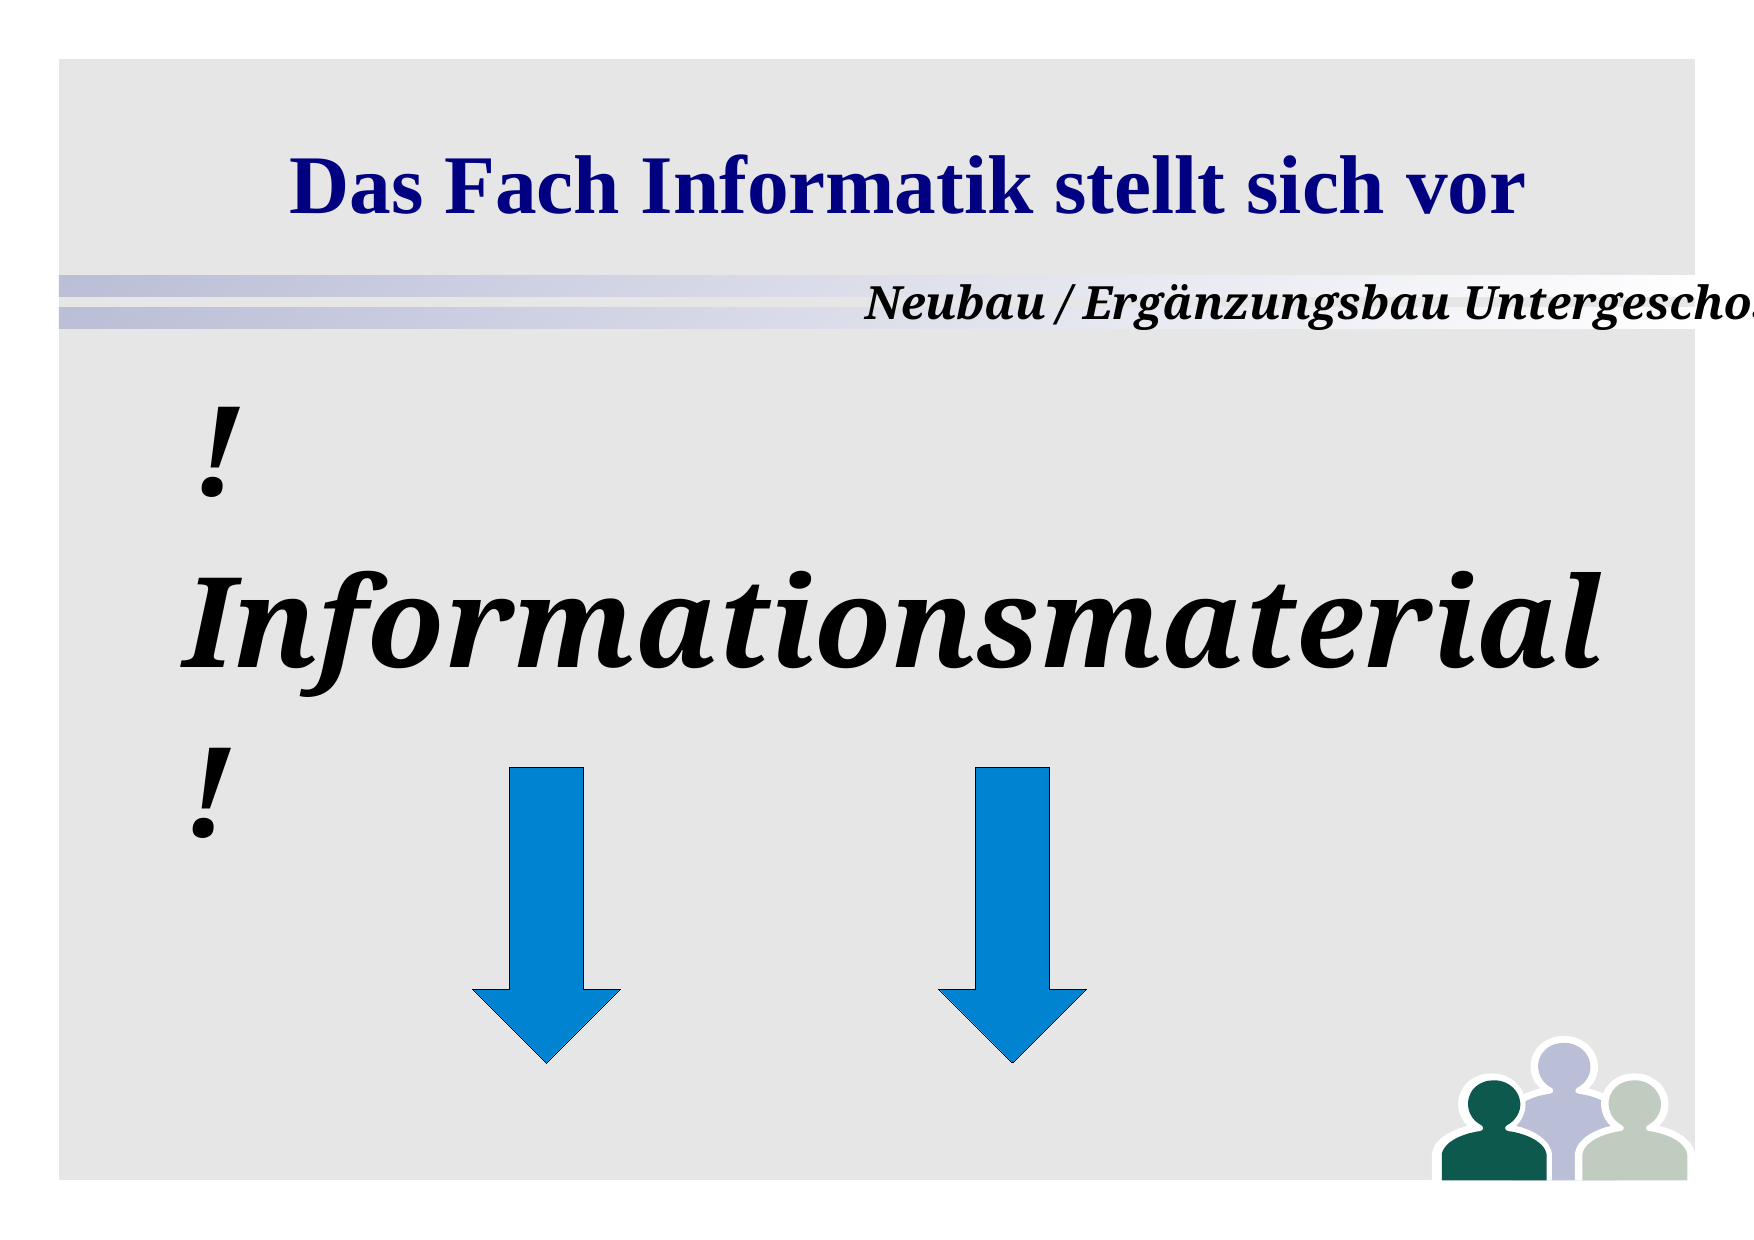

# Das Fach Informatik stellt sich vor
Neubau / Ergänzungsbau Untergeschoss
! Informationsmaterial !